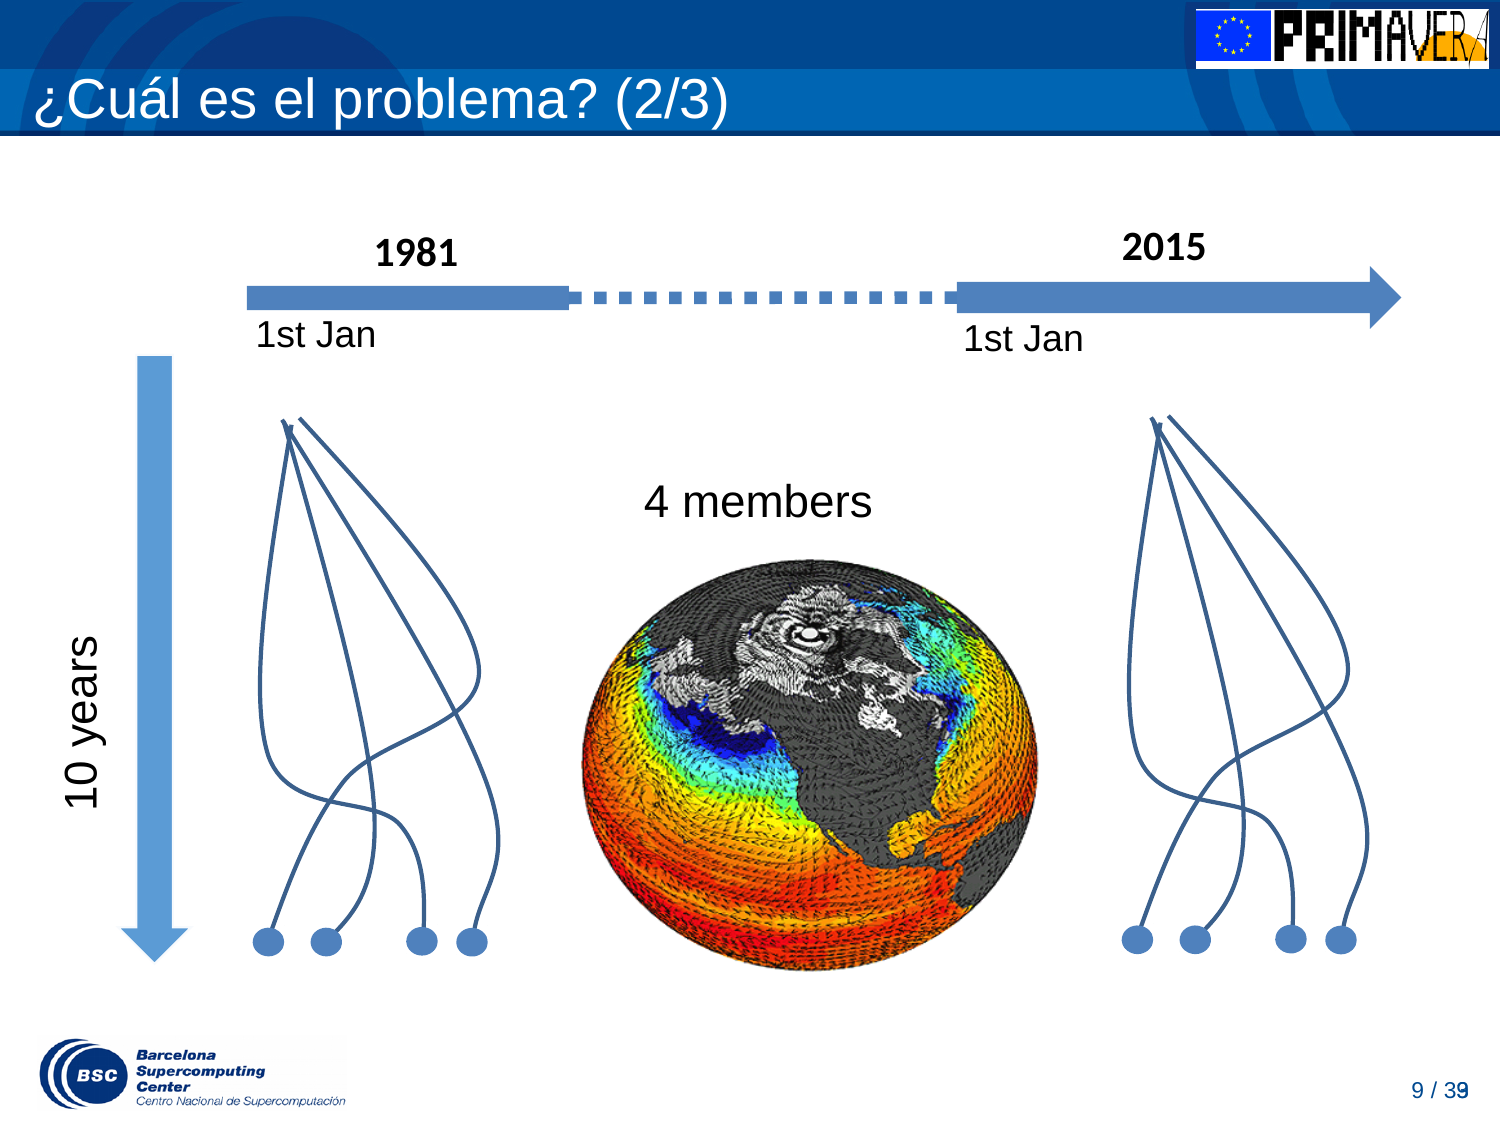

# ¿Cuál es el problema? (2/3)
2015
1981
1st Jan
1st Jan
4 members
10 years